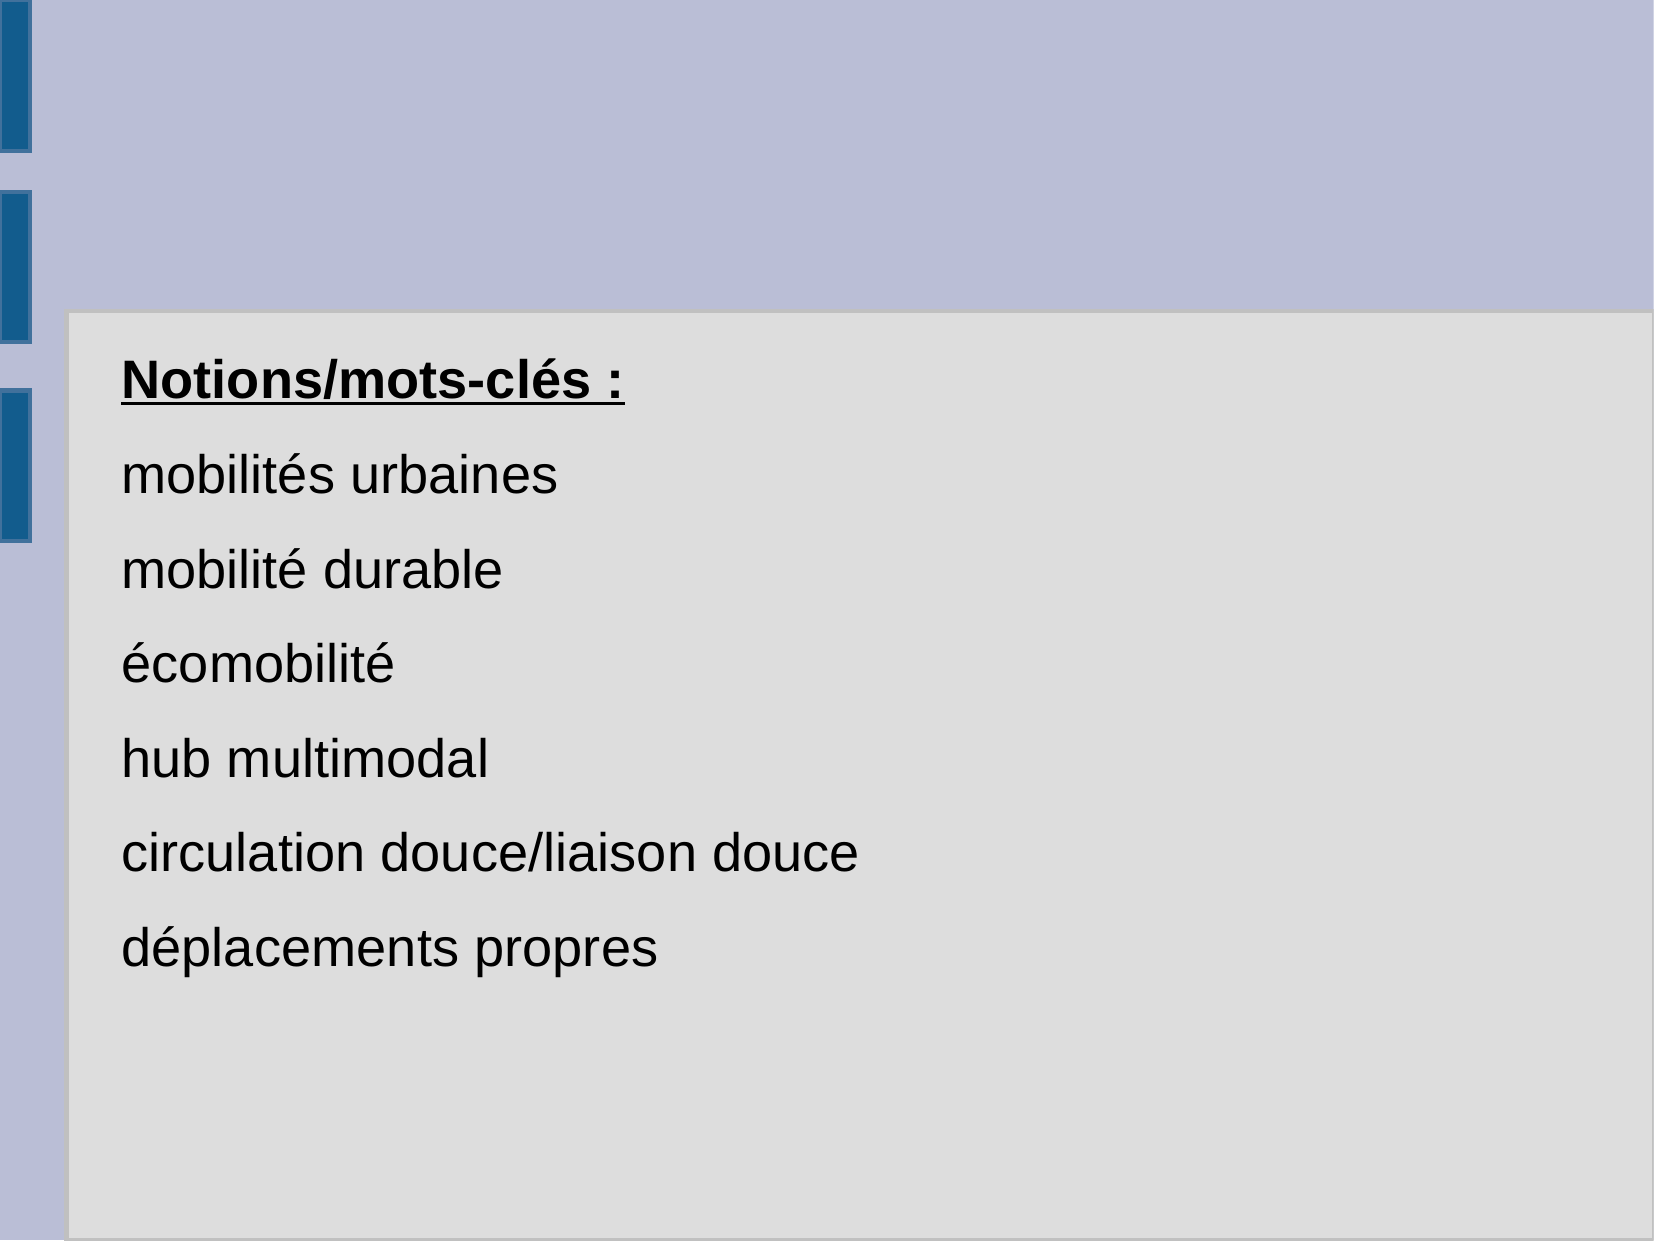

#
Notions/mots-clés :
mobilités urbaines
mobilité durable
écomobilité
hub multimodal
circulation douce/liaison douce
déplacements propres